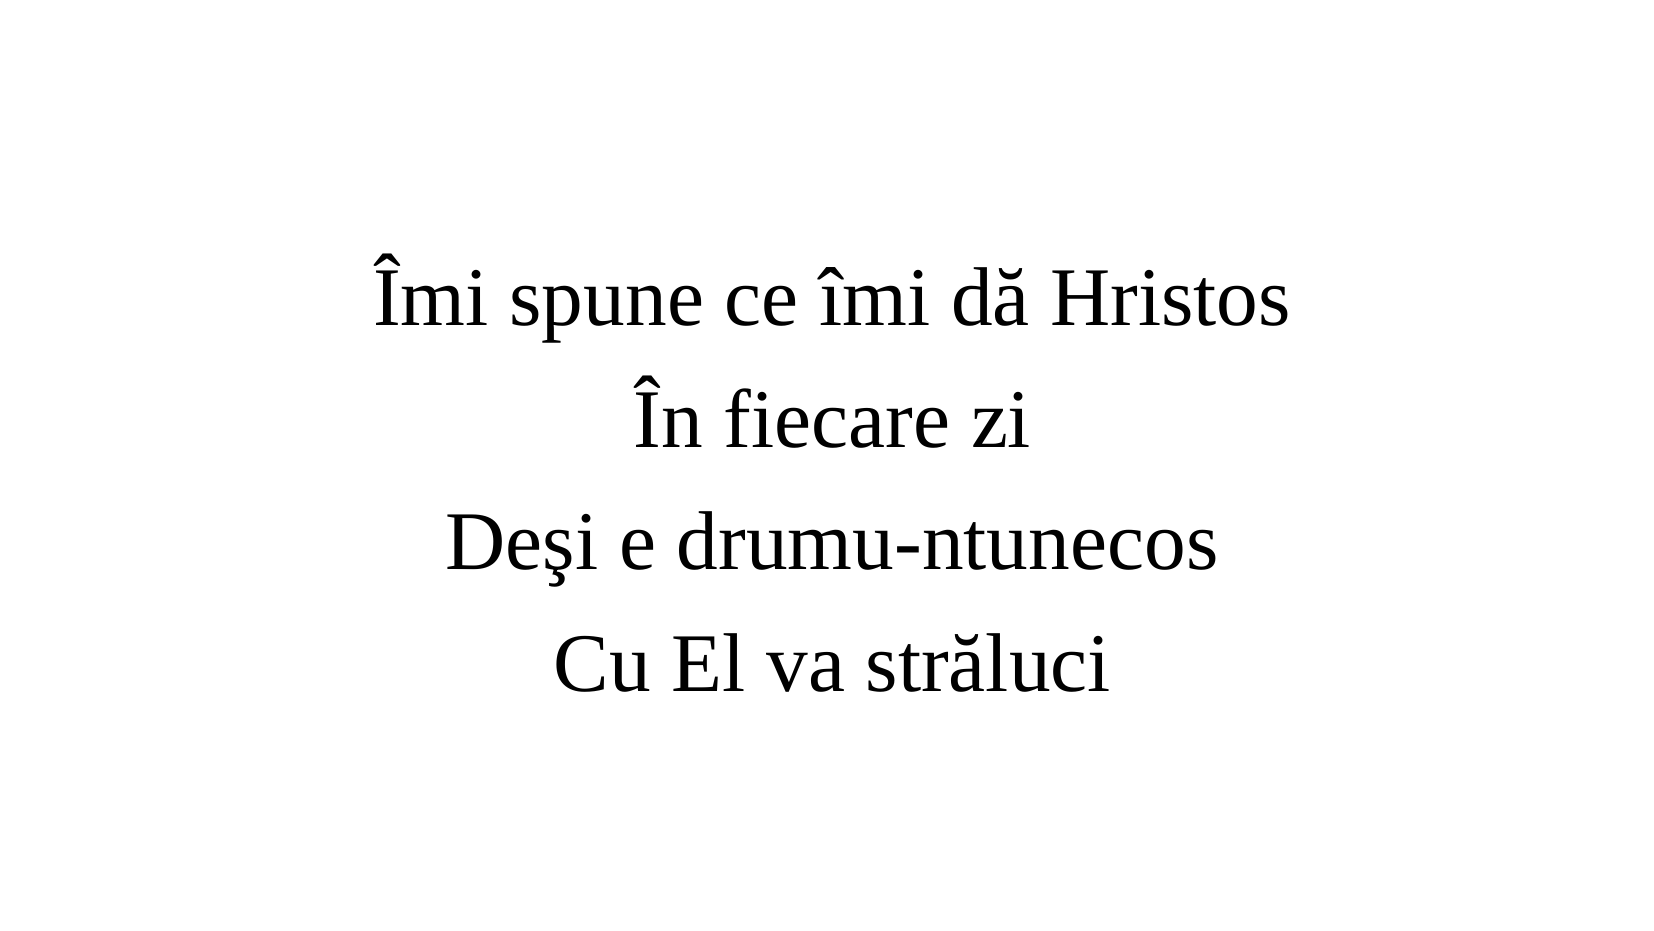

# Îmi spune ce îmi dă Hristos
În fiecare zi
Deşi e drumu-ntunecos
Cu El va străluci